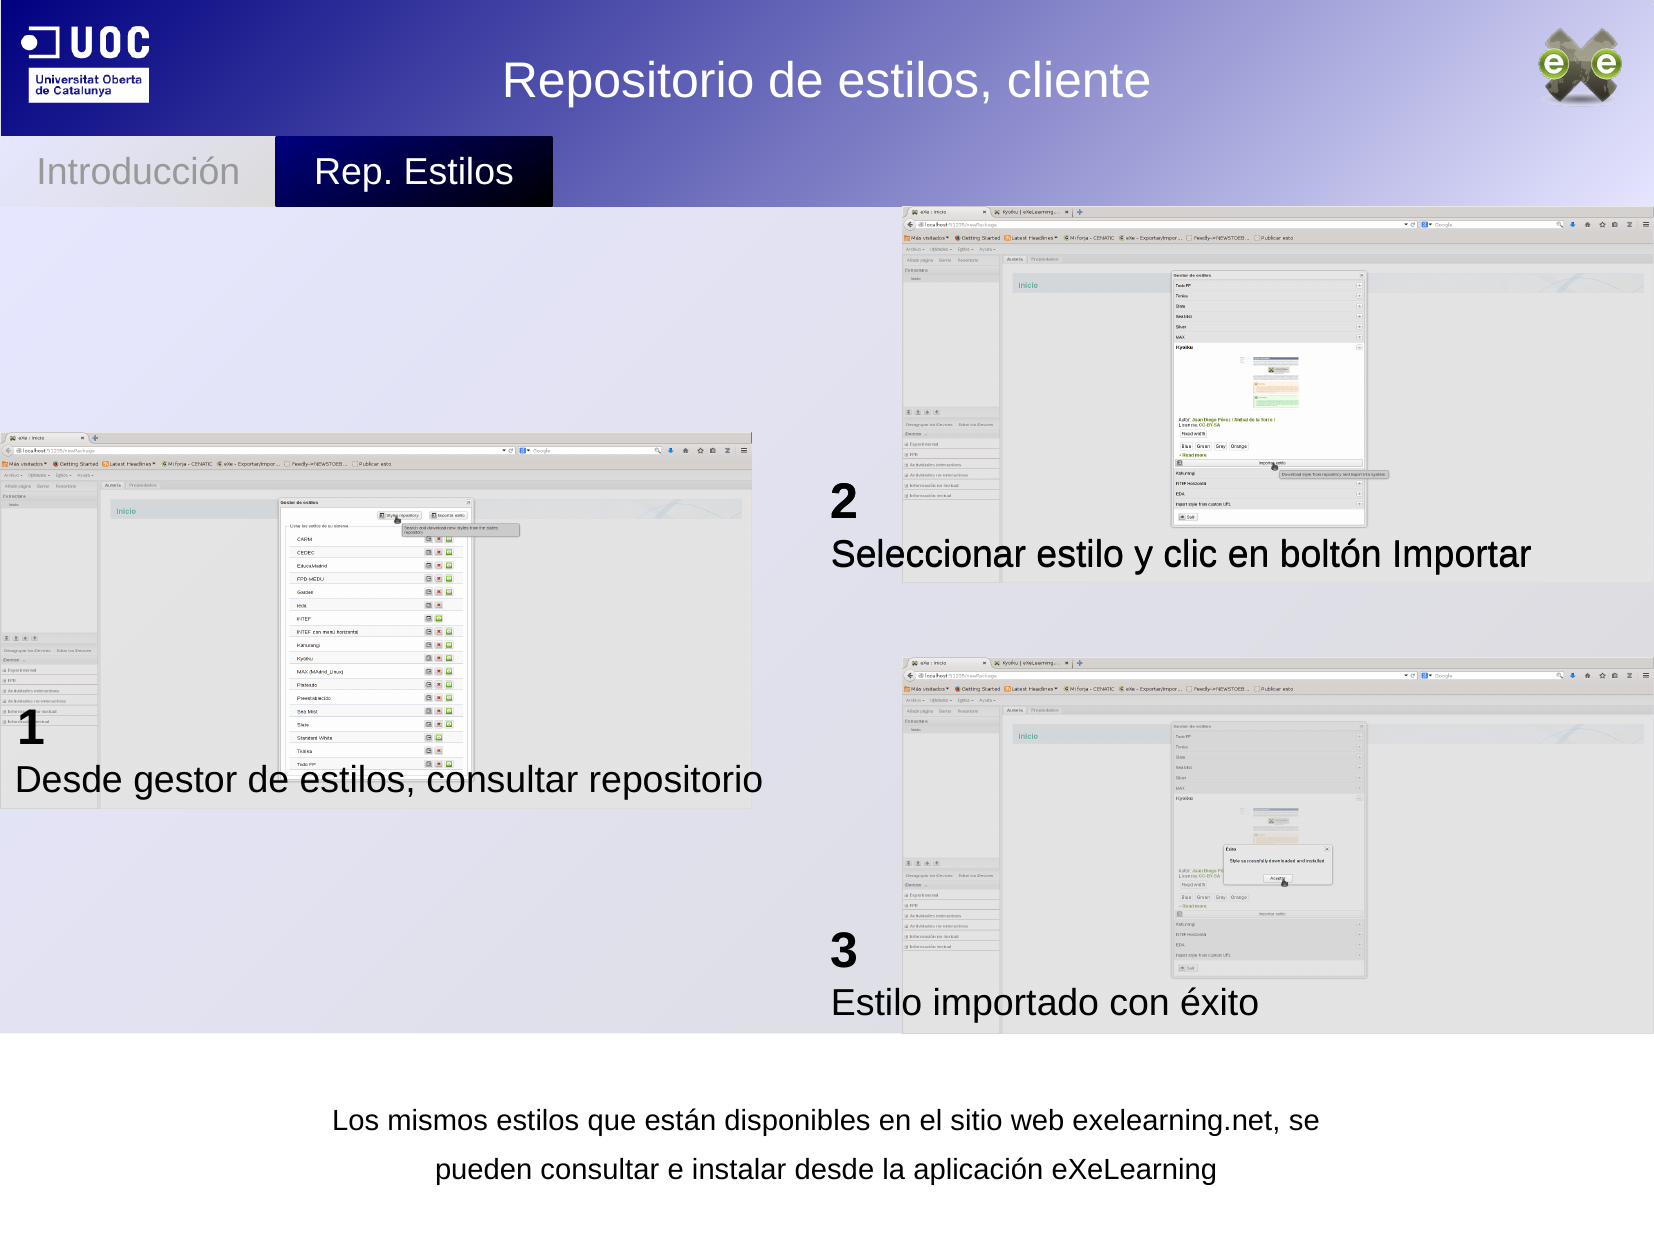

Repositorio de estilos, cliente
Introducción
Rep. Estilos
2
2
Seleccionar estilo y clic en boltón Importar
Seleccionar estilo y clic en boltón Importar
1
Desde gestor de estilos, consultar repositorio
3
Estilo importado con éxito
Los mismos estilos que están disponibles en el sitio web exelearning.net, se pueden consultar e instalar desde la aplicación eXeLearning